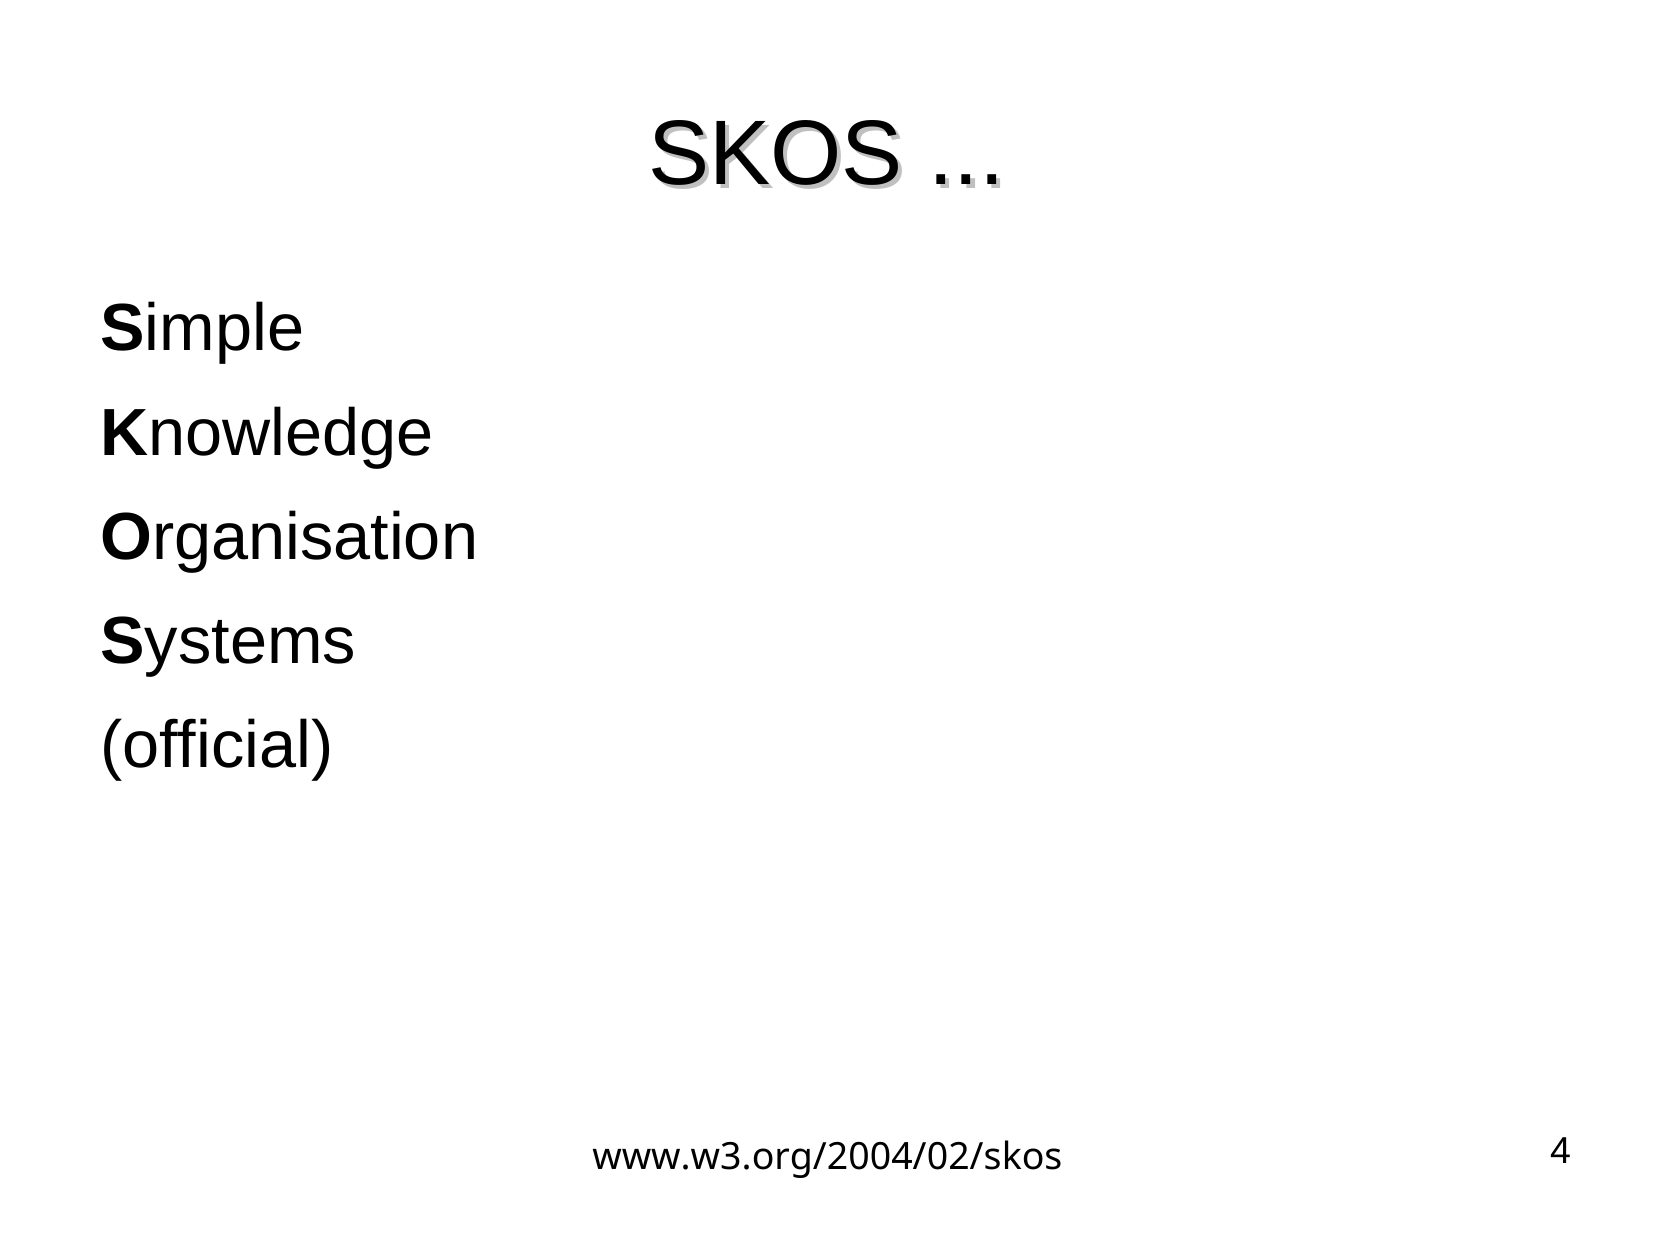

# SKOS ...
Simple
Knowledge
Organisation
Systems
(official)
www.w3.org/2004/02/skos
4